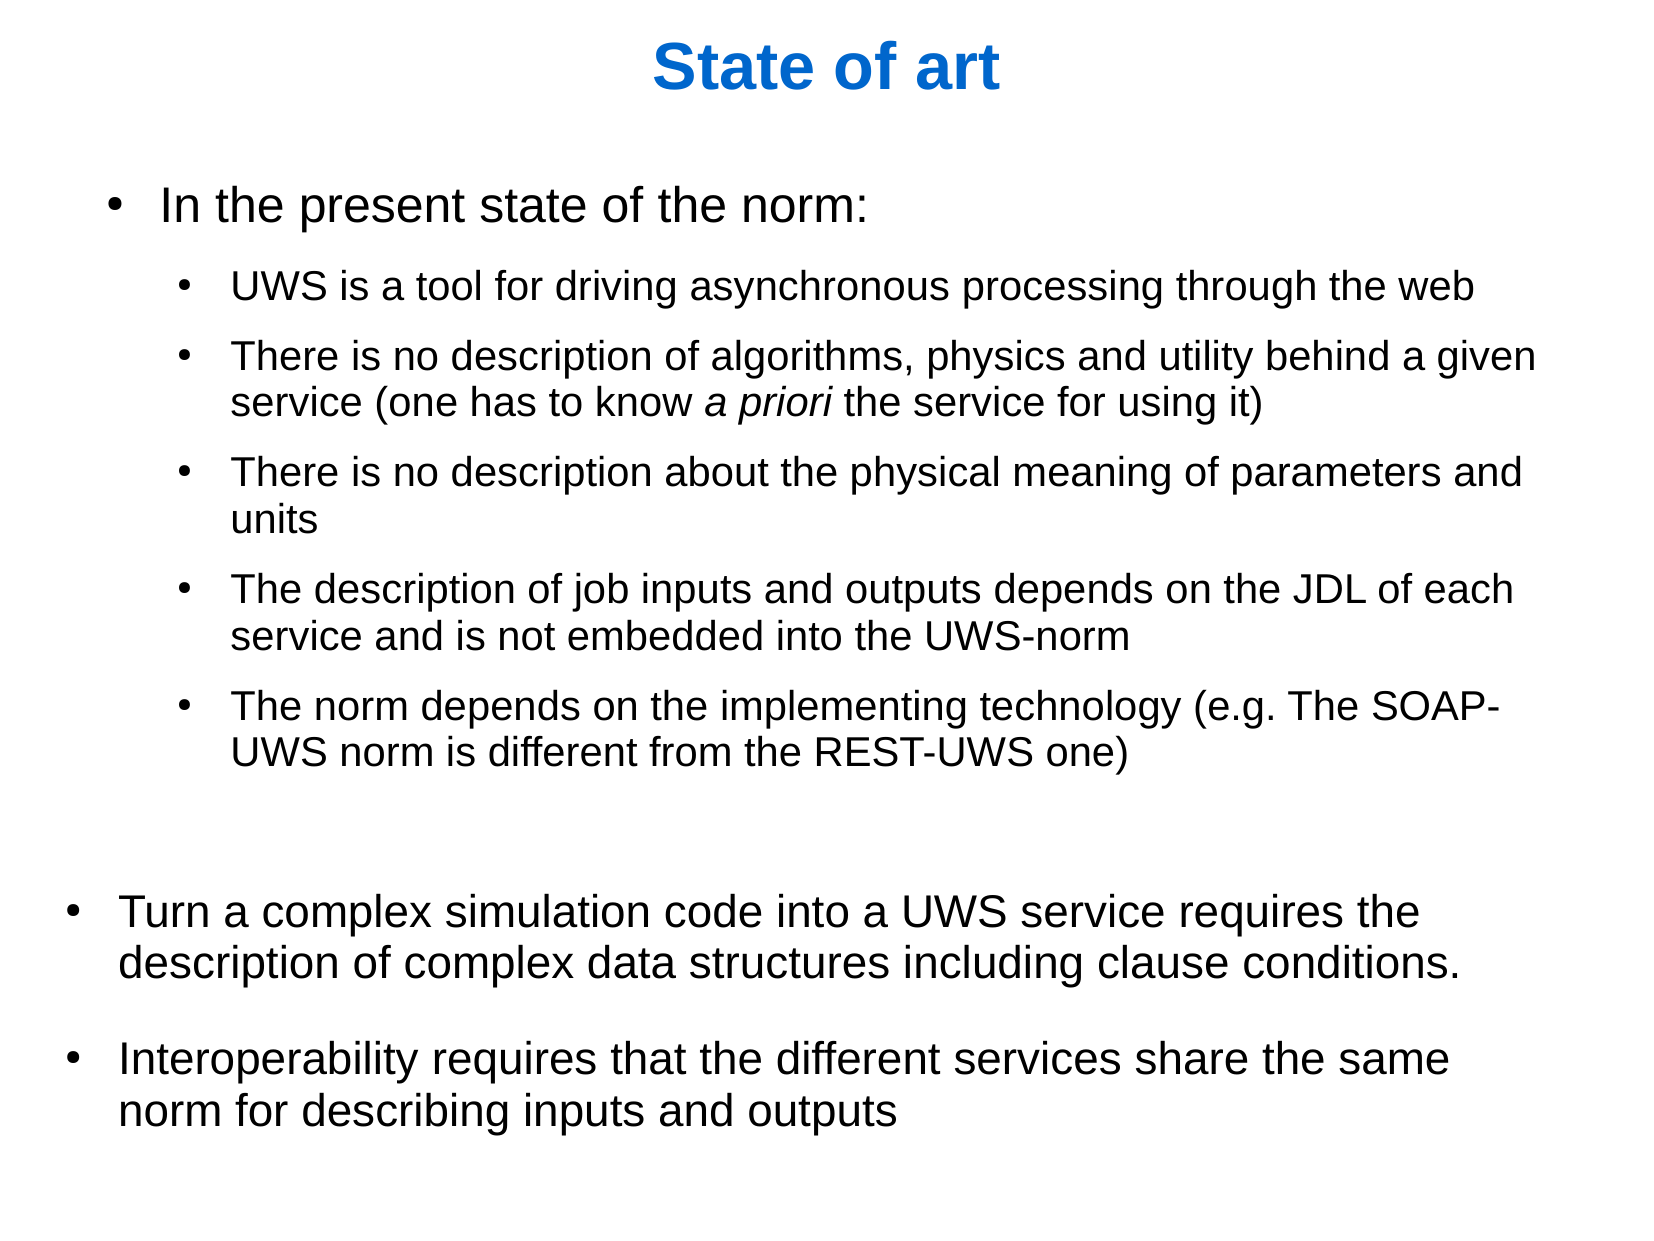

# State of art
In the present state of the norm:
UWS is a tool for driving asynchronous processing through the web
There is no description of algorithms, physics and utility behind a given service (one has to know a priori the service for using it)
There is no description about the physical meaning of parameters and units
The description of job inputs and outputs depends on the JDL of each service and is not embedded into the UWS-norm
The norm depends on the implementing technology (e.g. The SOAP-UWS norm is different from the REST-UWS one)
Turn a complex simulation code into a UWS service requires the description of complex data structures including clause conditions.
Interoperability requires that the different services share the same norm for describing inputs and outputs